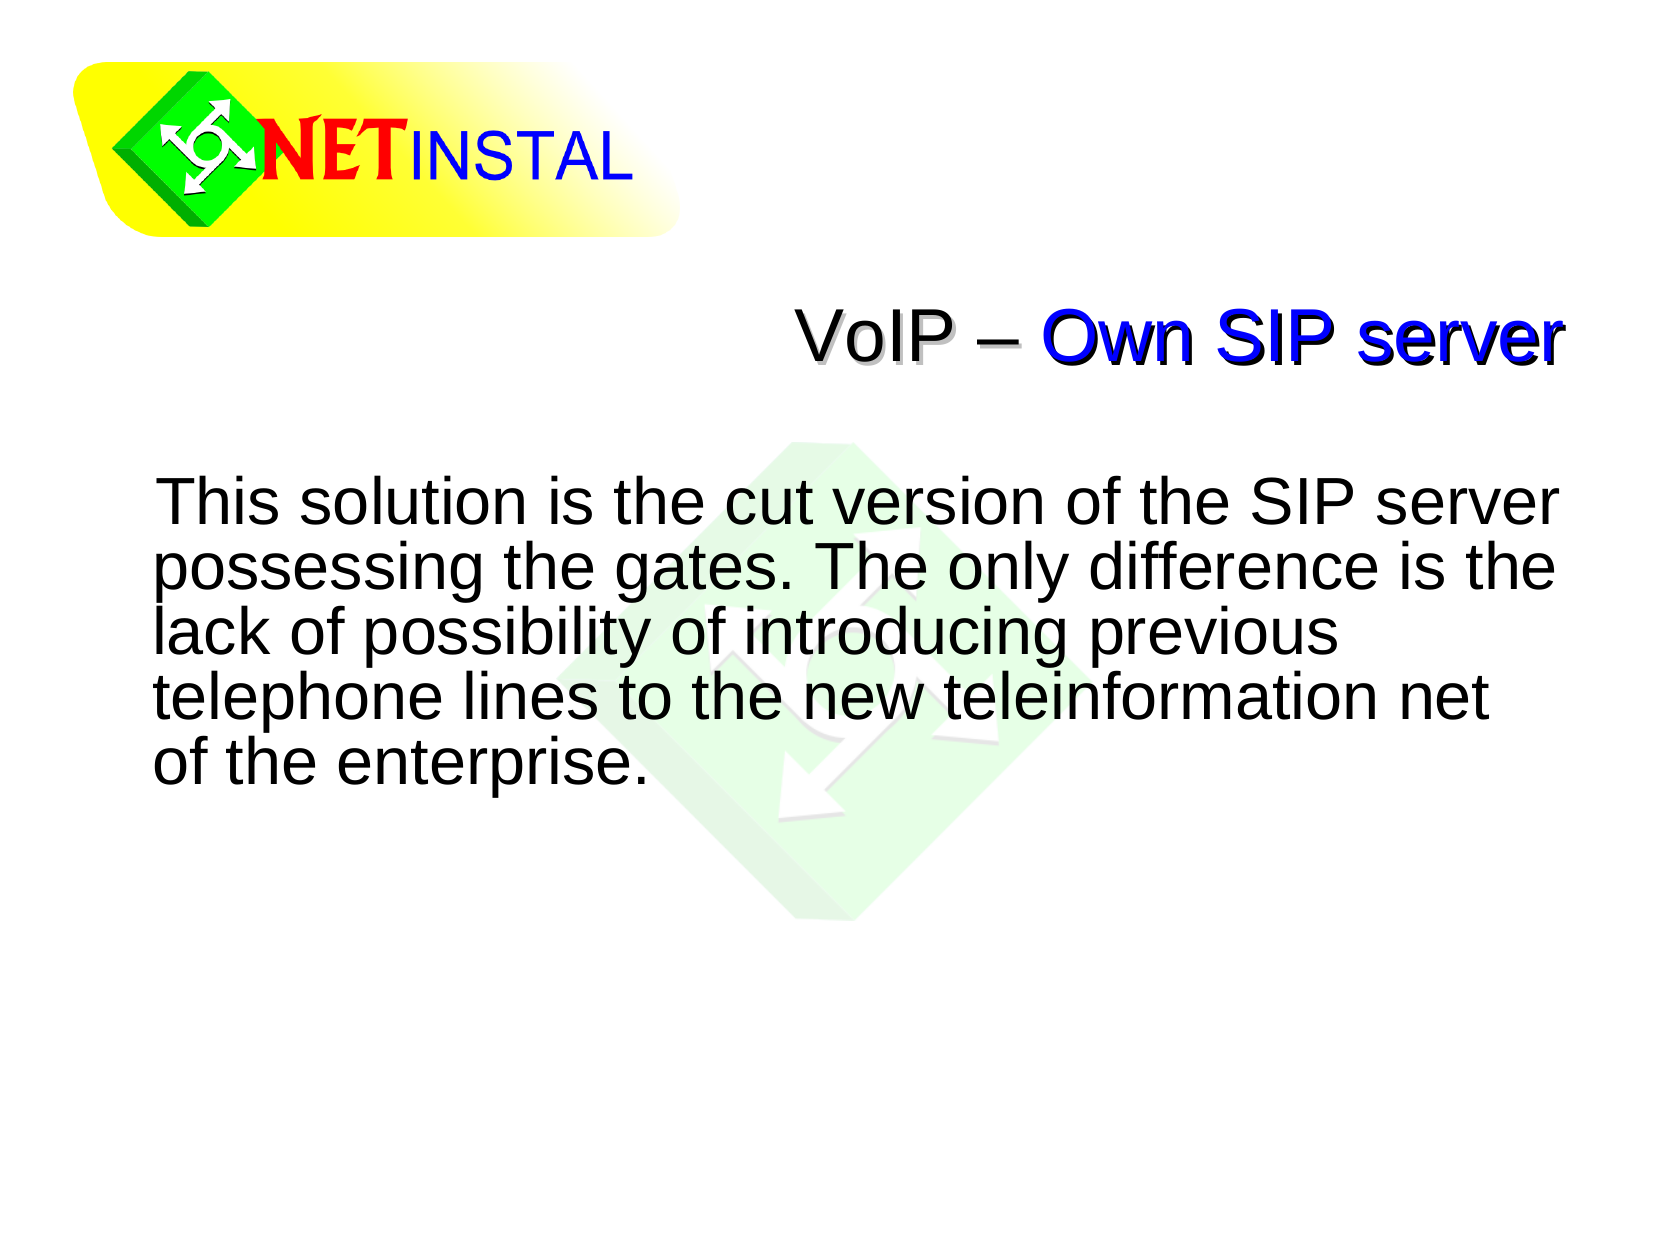

# VoIP – Own SIP server
 This solution is the cut version of the SIP server possessing the gates. The only difference is the lack of possibility of introducing previous telephone lines to the new teleinformation net of the enterprise.